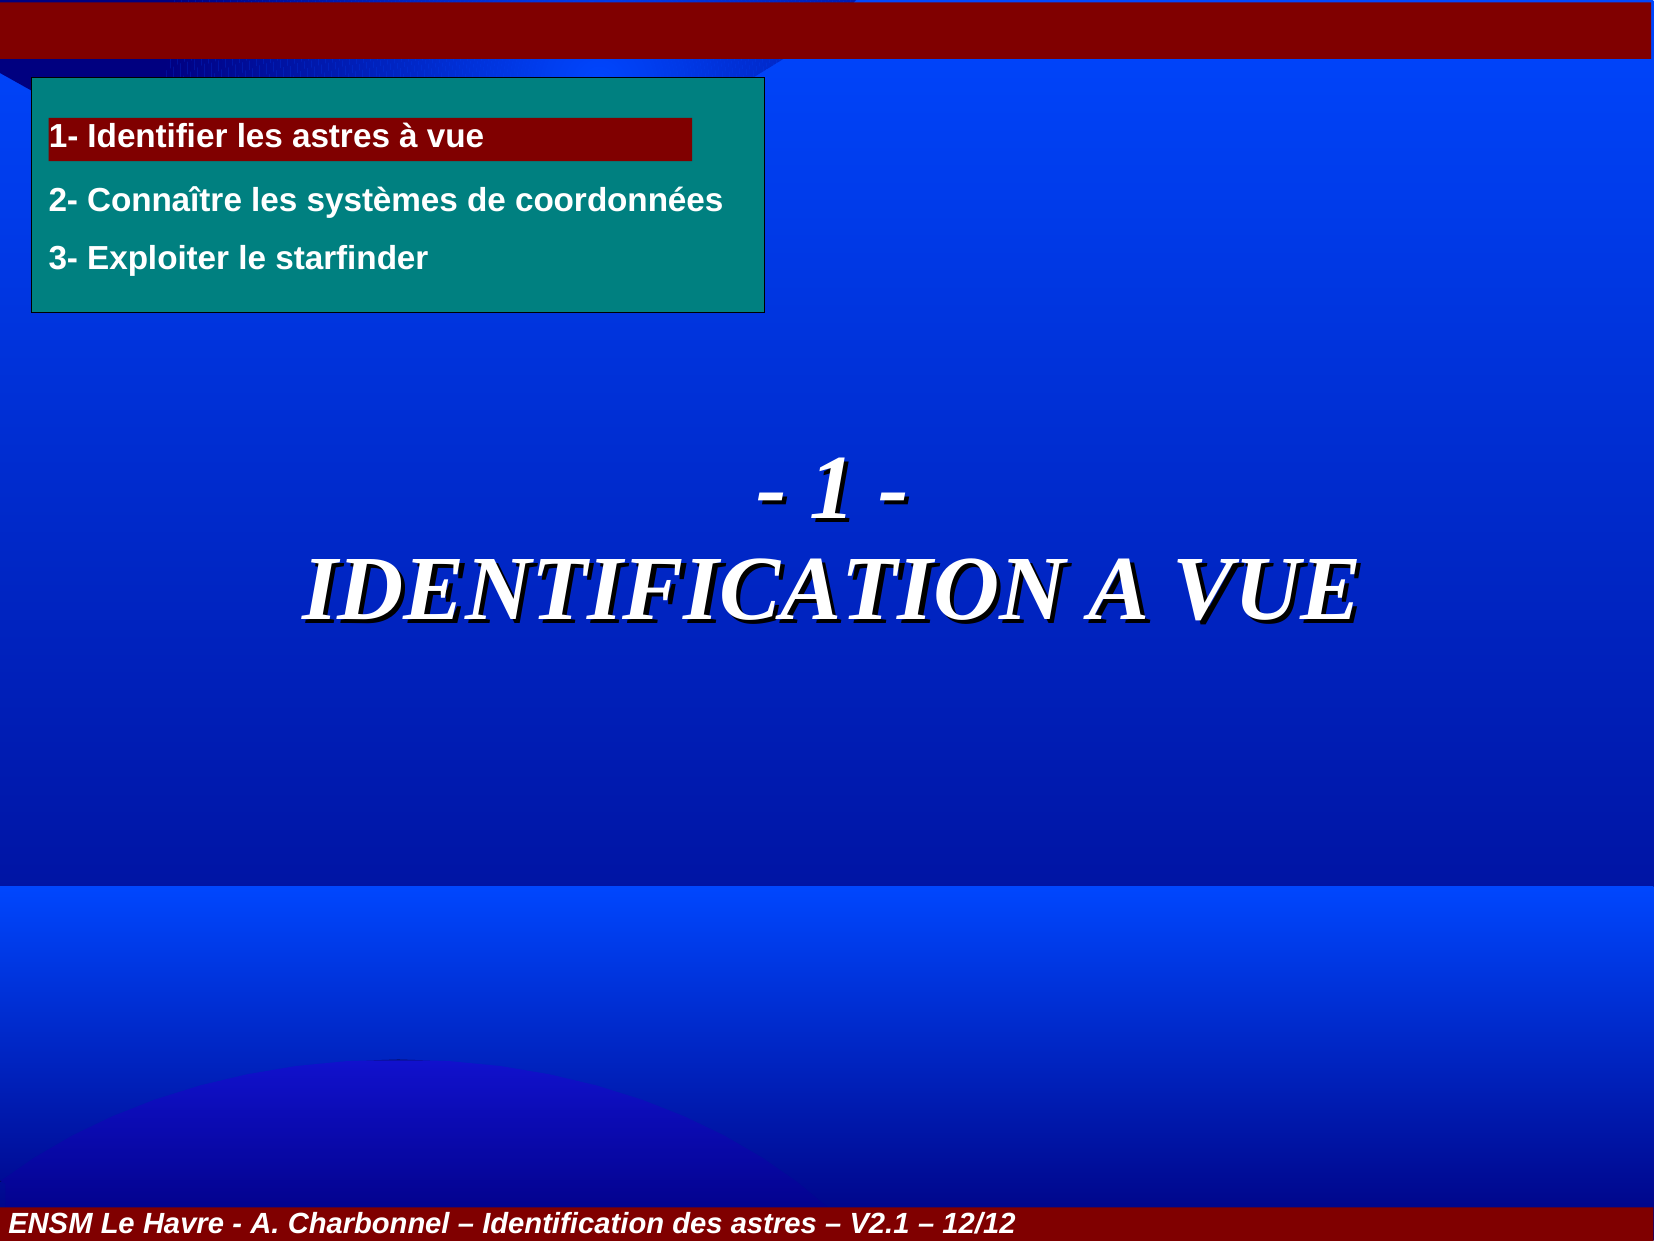

1- Identifier les astres à vue
2- Connaître les systèmes de coordonnées
3- Exploiter le starfinder
# - 1 - IDENTIFICATION A VUE
 ENSM Le Havre - A. Charbonnel – Identification des astres – V2.1 – 12/12